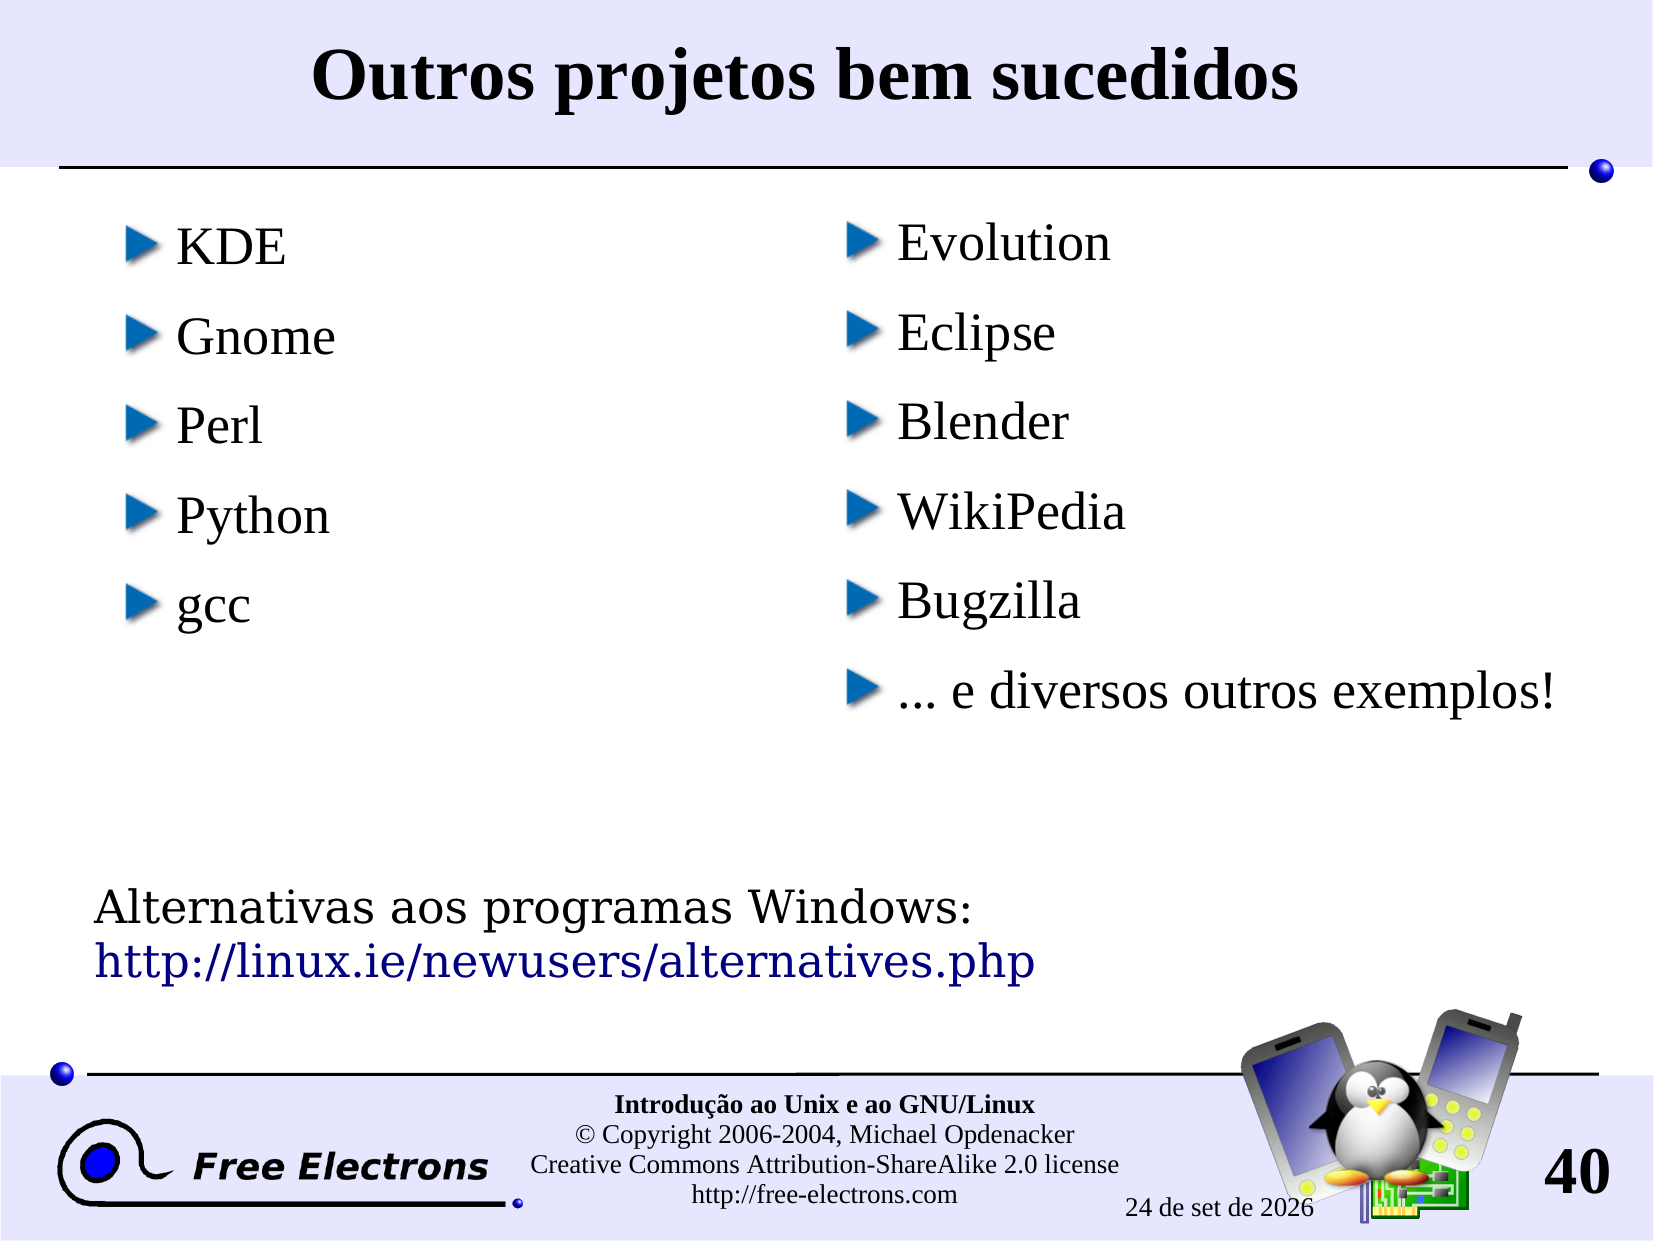

# Outros projetos bem sucedidos
Evolution
Eclipse
Blender
WikiPedia
Bugzilla
... e diversos outros exemplos!
KDE
Gnome
Perl
Python
gcc
Alternativas aos programas Windows:
http://linux.ie/newusers/alternatives.php